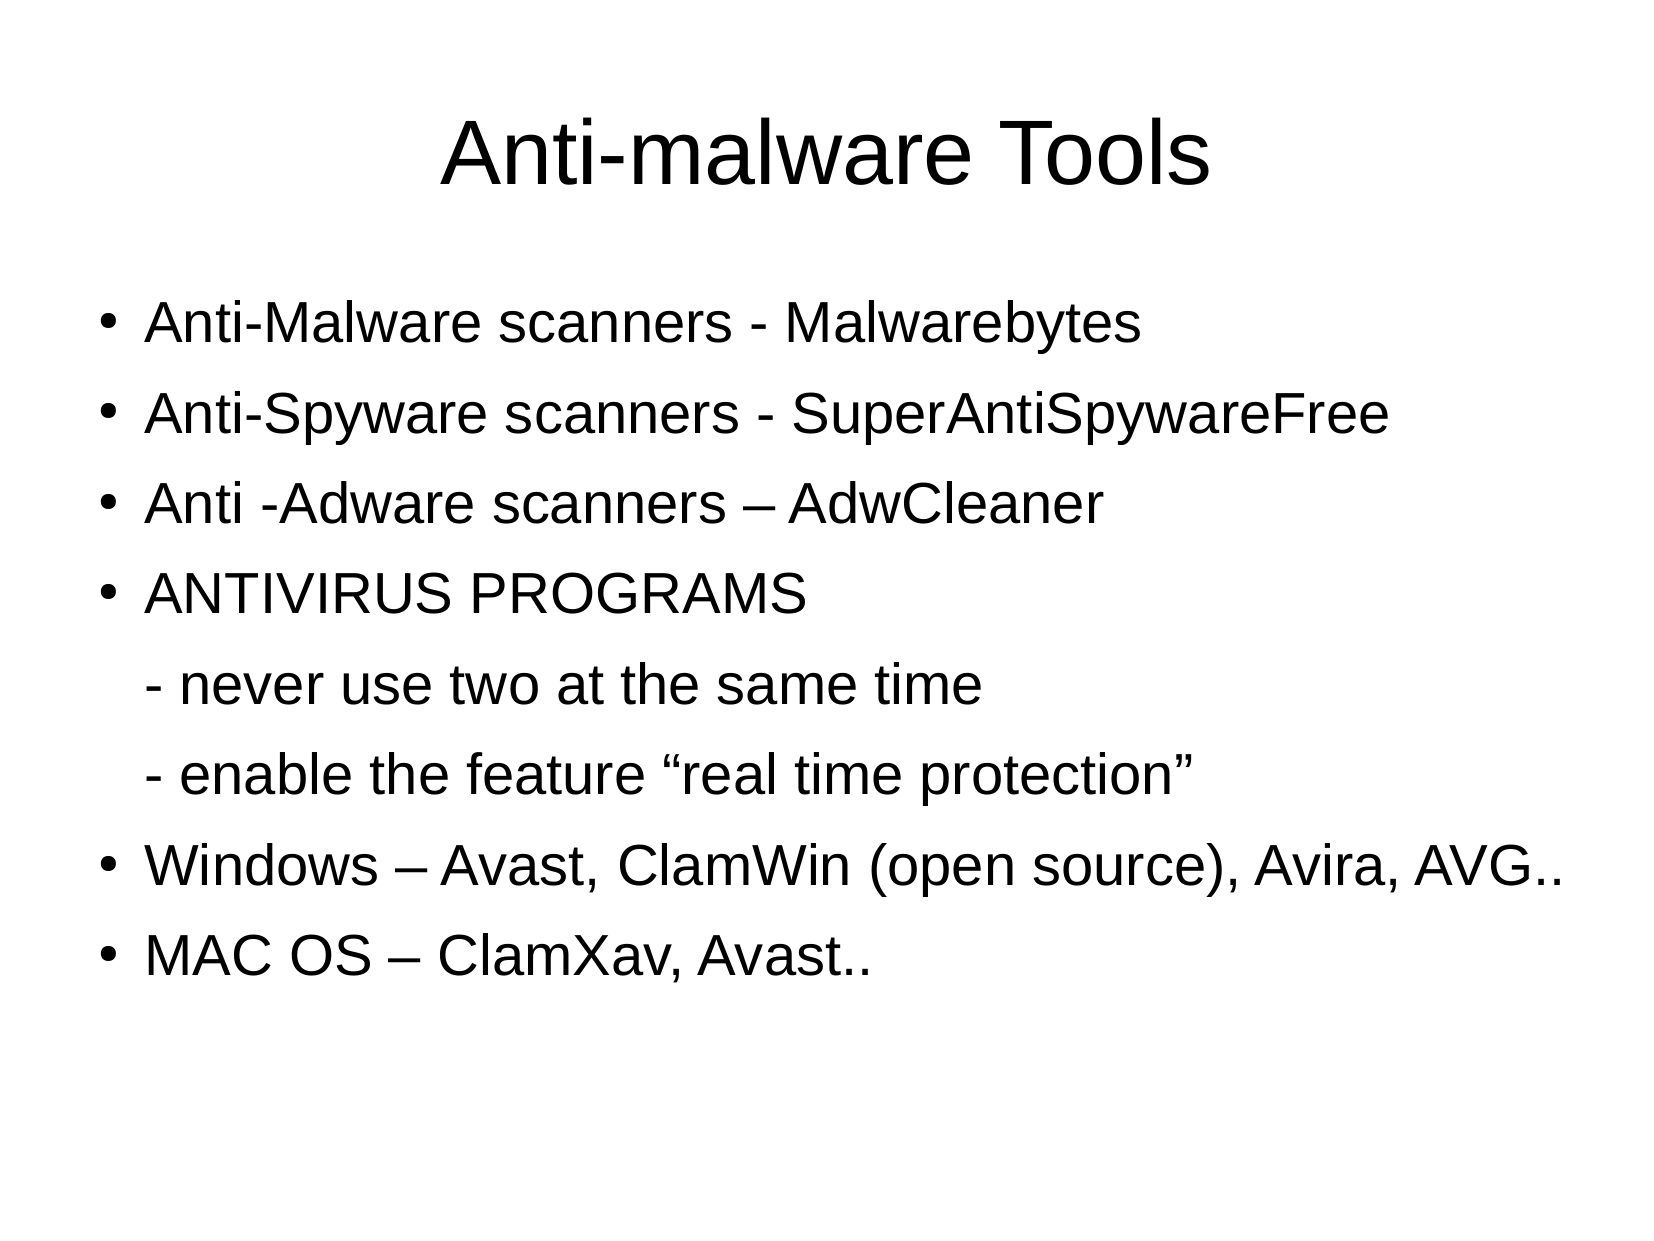

# Anti-malware Tools
Anti-Malware scanners - Malwarebytes
Anti-Spyware scanners - SuperAntiSpywareFree
Anti -Adware scanners – AdwCleaner
ANTIVIRUS PROGRAMS
- never use two at the same time
- enable the feature “real time protection”
Windows – Avast, ClamWin (open source), Avira, AVG..
MAC OS – ClamXav, Avast..